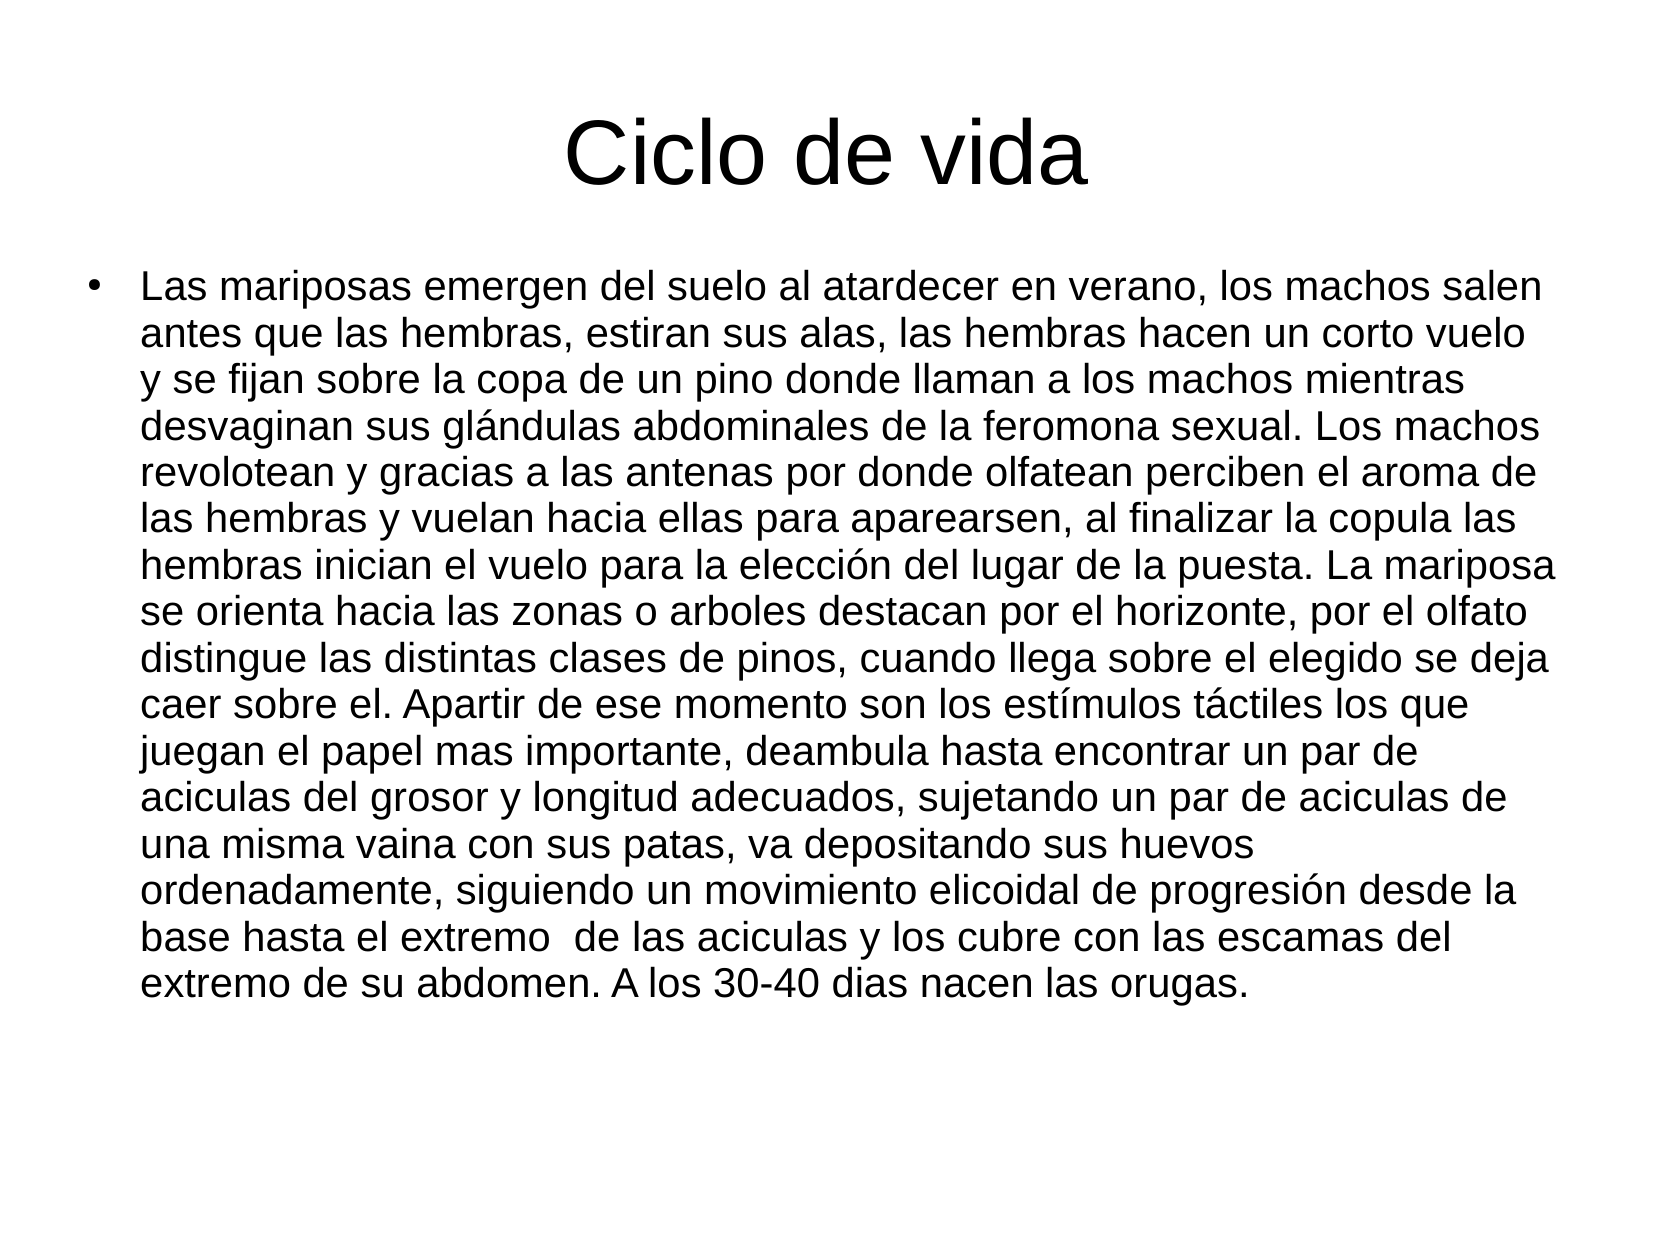

# Ciclo de vida
Las mariposas emergen del suelo al atardecer en verano, los machos salen antes que las hembras, estiran sus alas, las hembras hacen un corto vuelo y se fijan sobre la copa de un pino donde llaman a los machos mientras desvaginan sus glándulas abdominales de la feromona sexual. Los machos revolotean y gracias a las antenas por donde olfatean perciben el aroma de las hembras y vuelan hacia ellas para aparearsen, al finalizar la copula las hembras inician el vuelo para la elección del lugar de la puesta. La mariposa se orienta hacia las zonas o arboles destacan por el horizonte, por el olfato distingue las distintas clases de pinos, cuando llega sobre el elegido se deja caer sobre el. Apartir de ese momento son los estímulos táctiles los que juegan el papel mas importante, deambula hasta encontrar un par de aciculas del grosor y longitud adecuados, sujetando un par de aciculas de una misma vaina con sus patas, va depositando sus huevos ordenadamente, siguiendo un movimiento elicoidal de progresión desde la base hasta el extremo de las aciculas y los cubre con las escamas del extremo de su abdomen. A los 30-40 dias nacen las orugas.